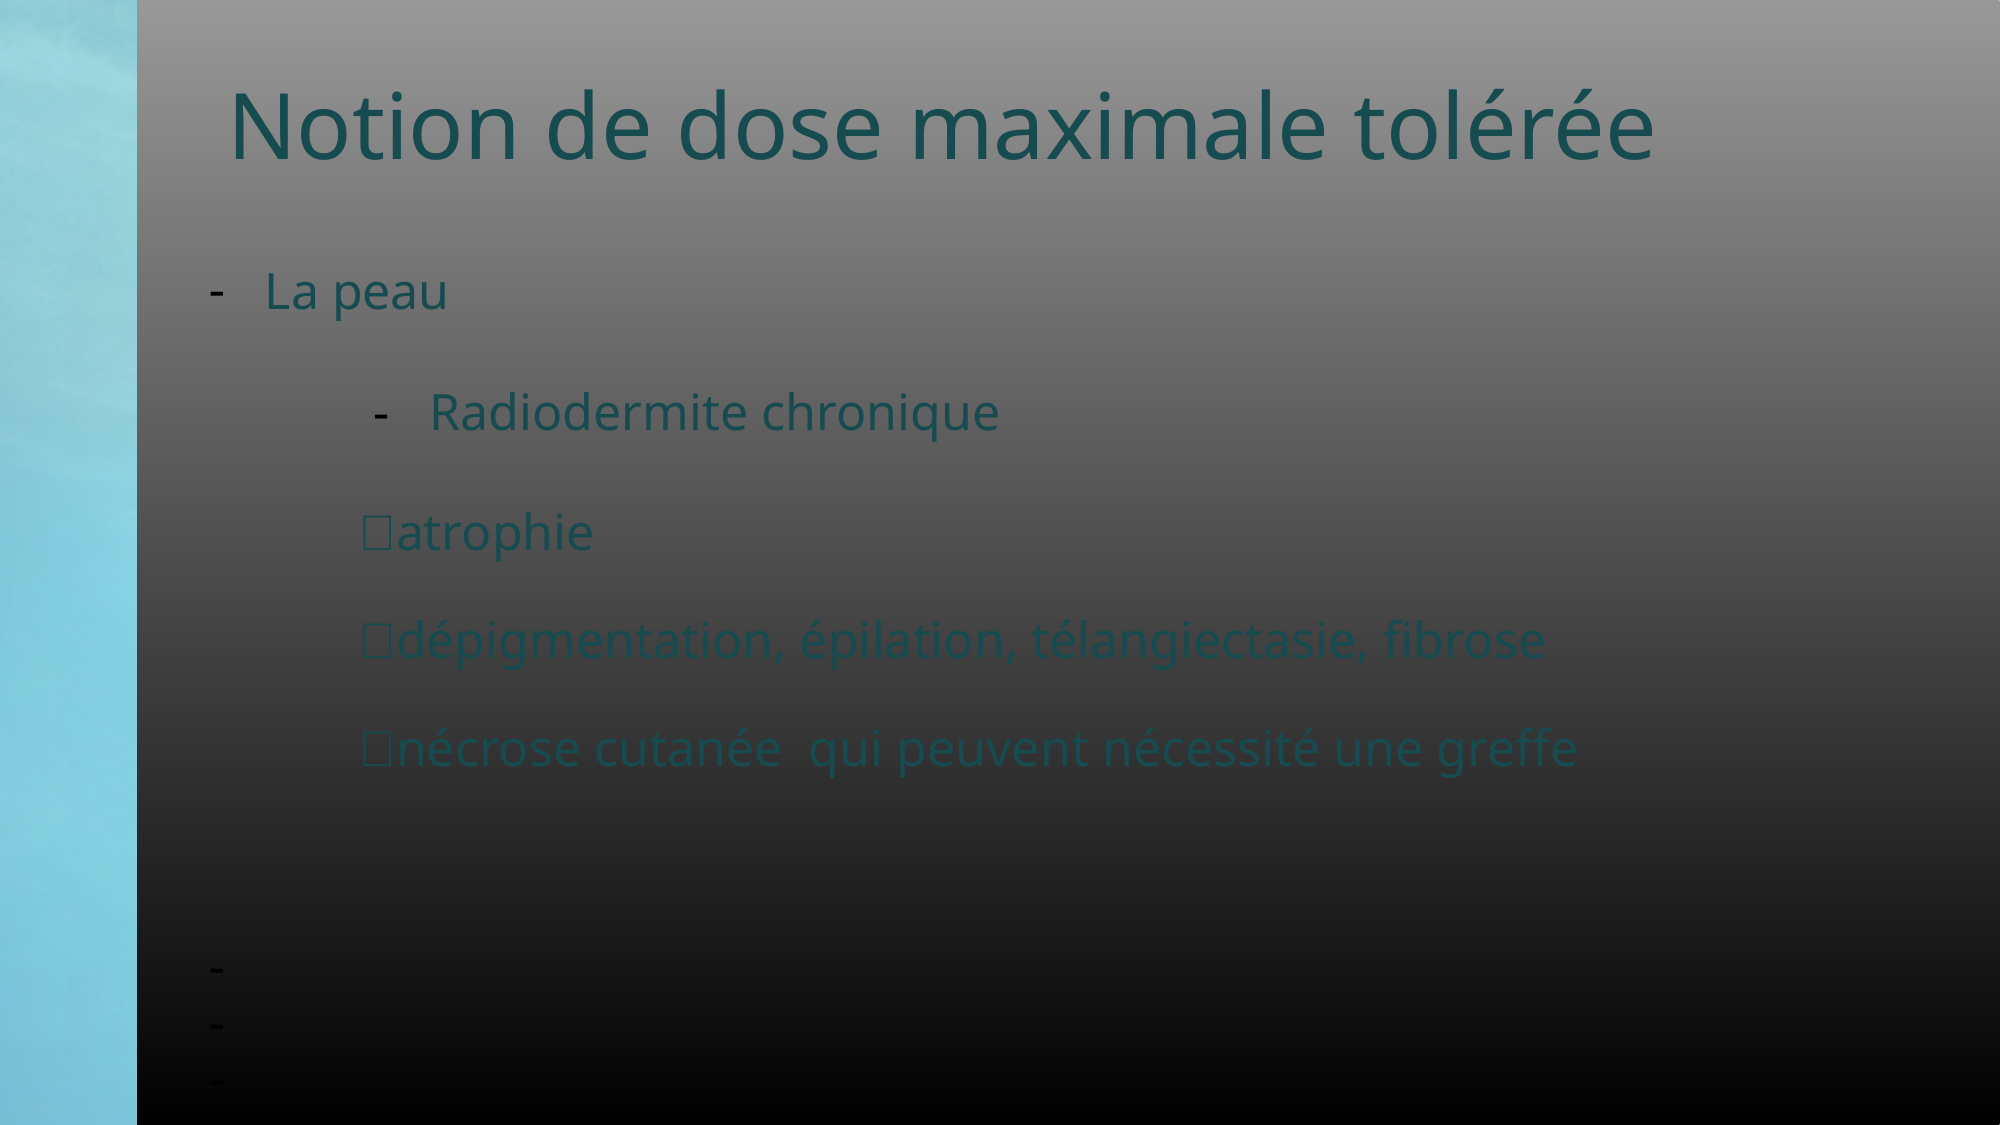

# Notion de dose maximale tolérée
La peau
Radiodermite chronique
		atrophie
		dépigmentation, épilation, télangiectasie, fibrose
		nécrose cutanée qui peuvent nécessité une greffe